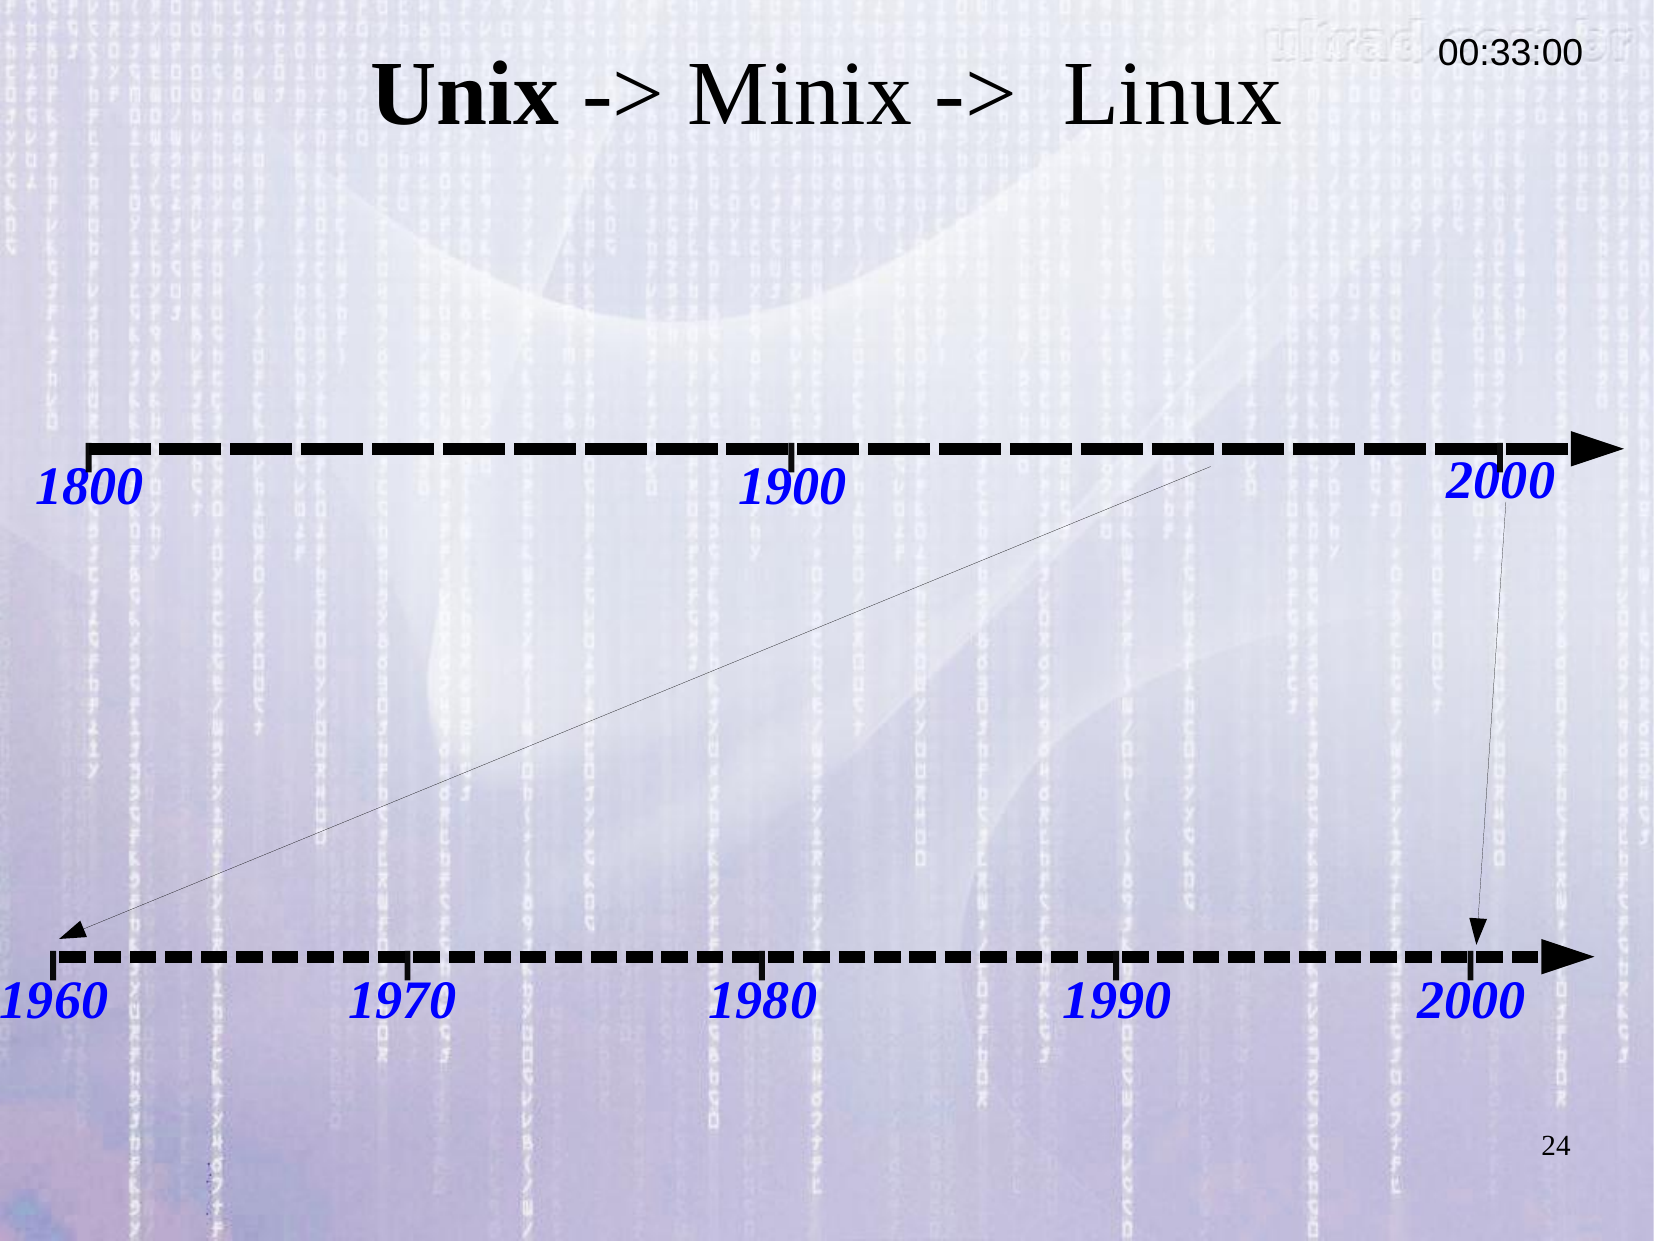

02:51:29
Unix -> Minix -> Linux
2000
1800
1900
1960
1970
1980
1990
2000
24